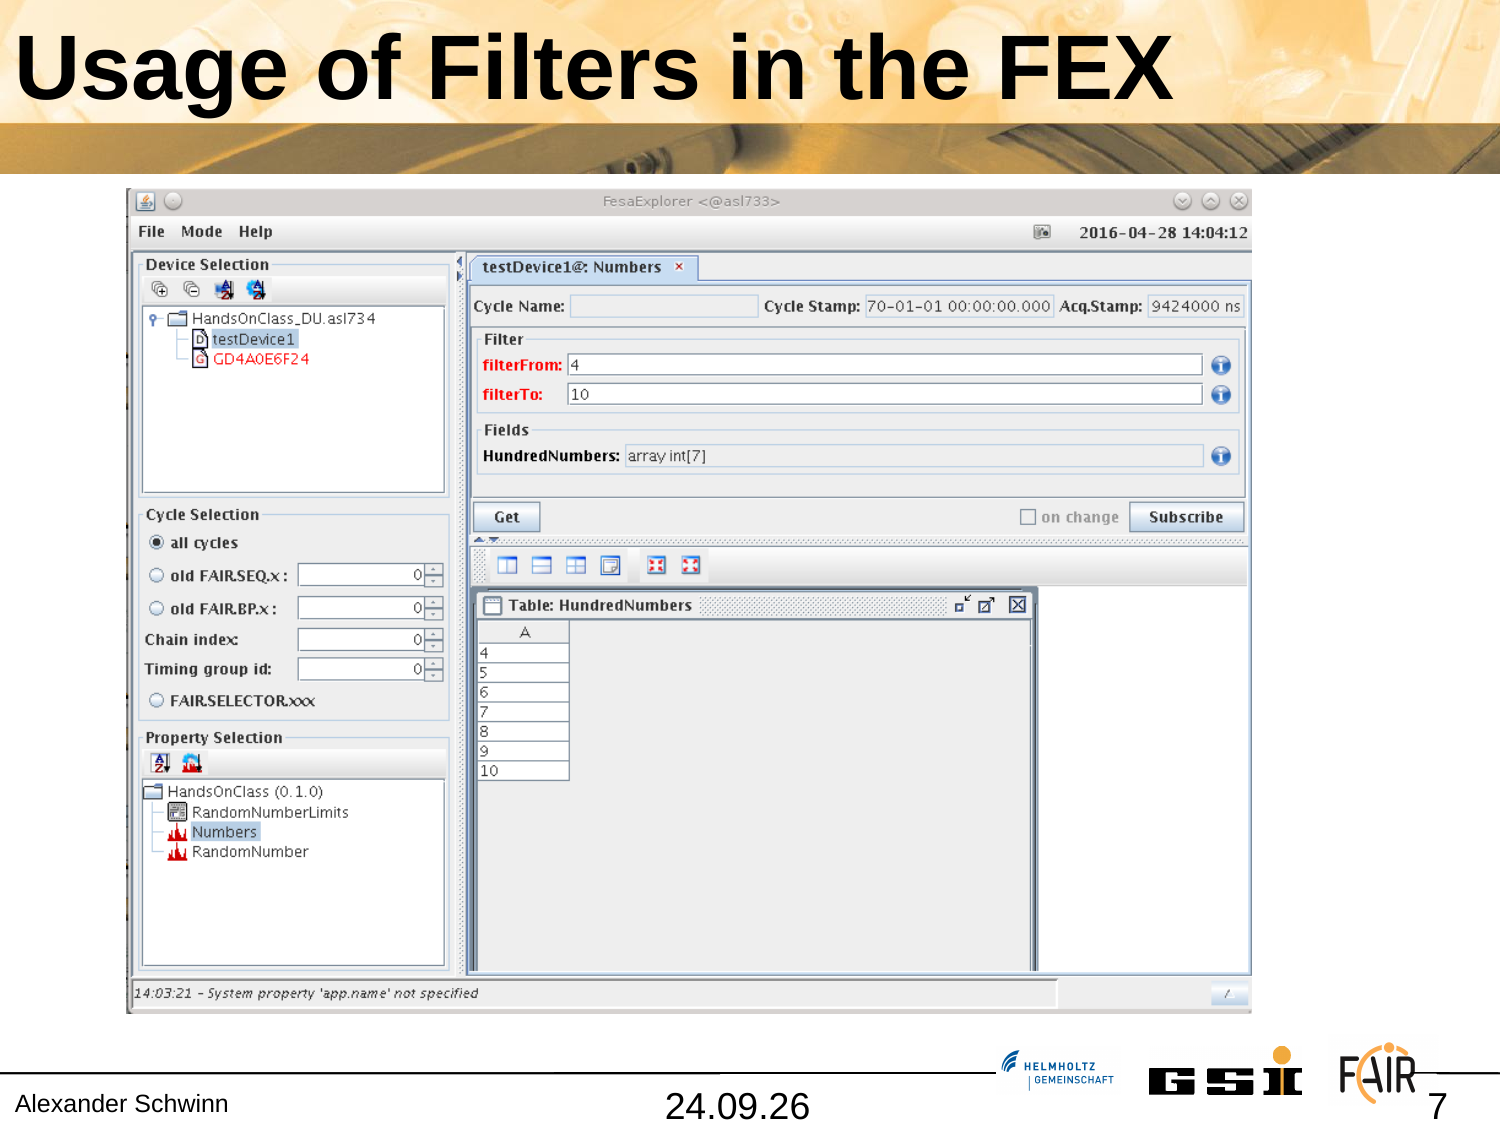

Usage of Filters in the FEX
7